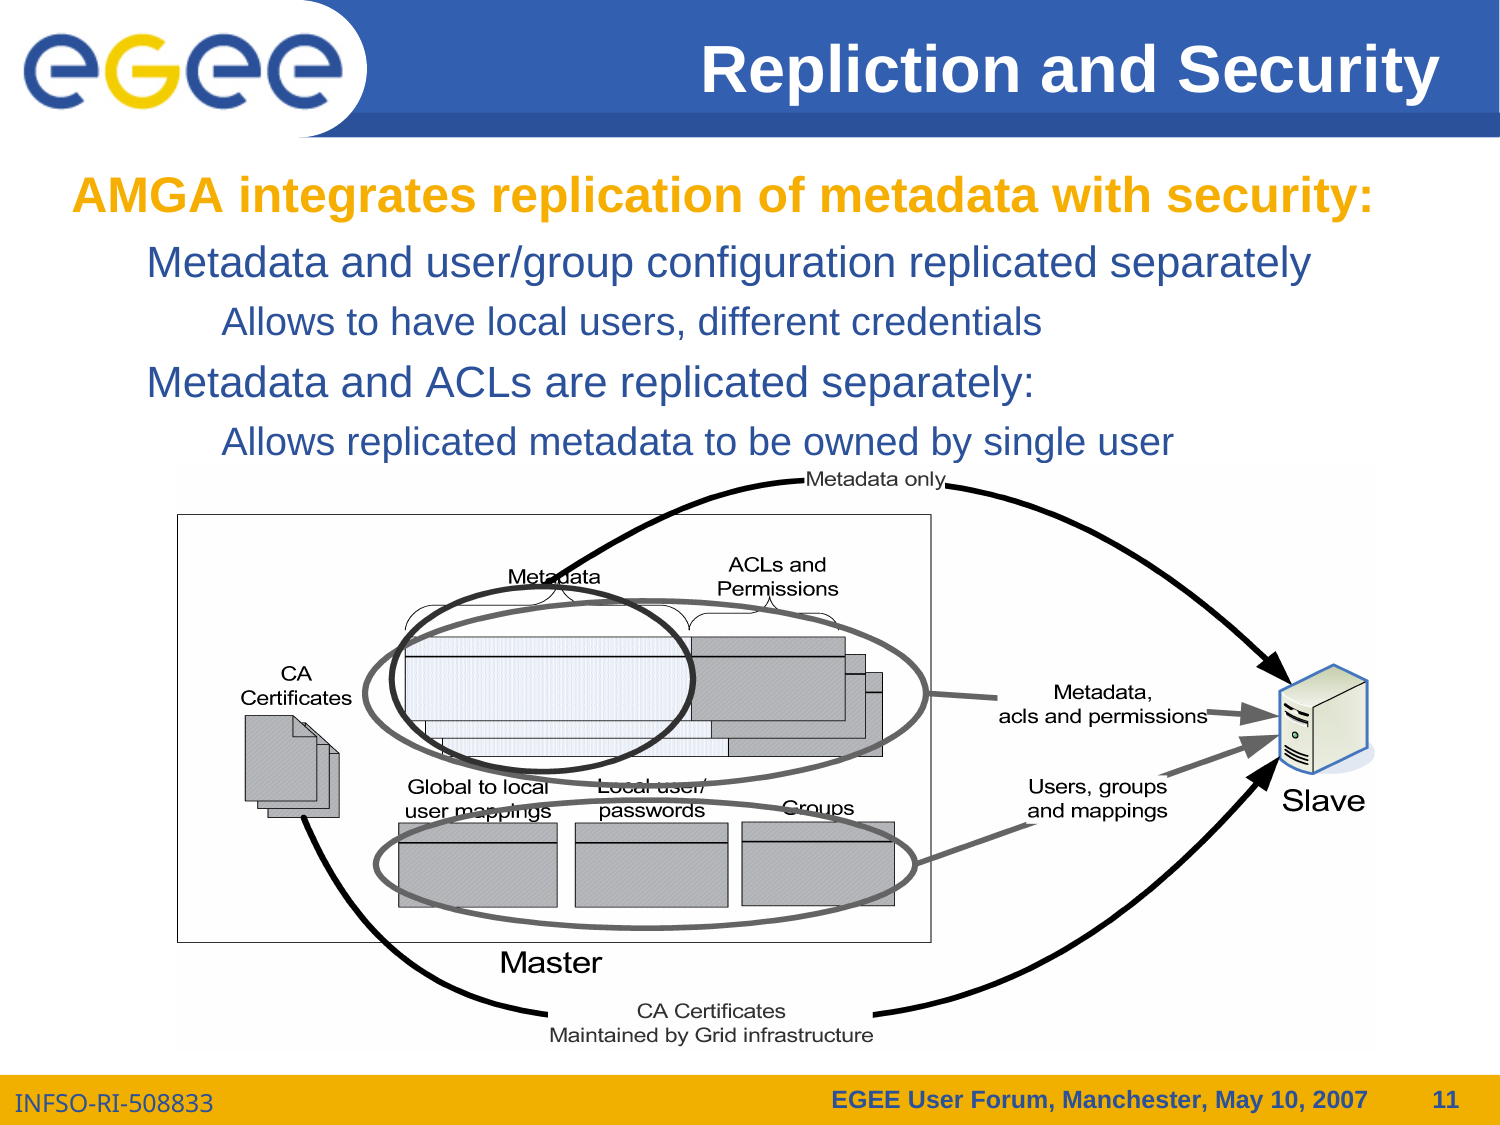

# Repliction and Security
AMGA integrates replication of metadata with security:
Metadata and user/group configuration replicated separately
Allows to have local users, different credentials
Metadata and ACLs are replicated separately:
Allows replicated metadata to be owned by single user